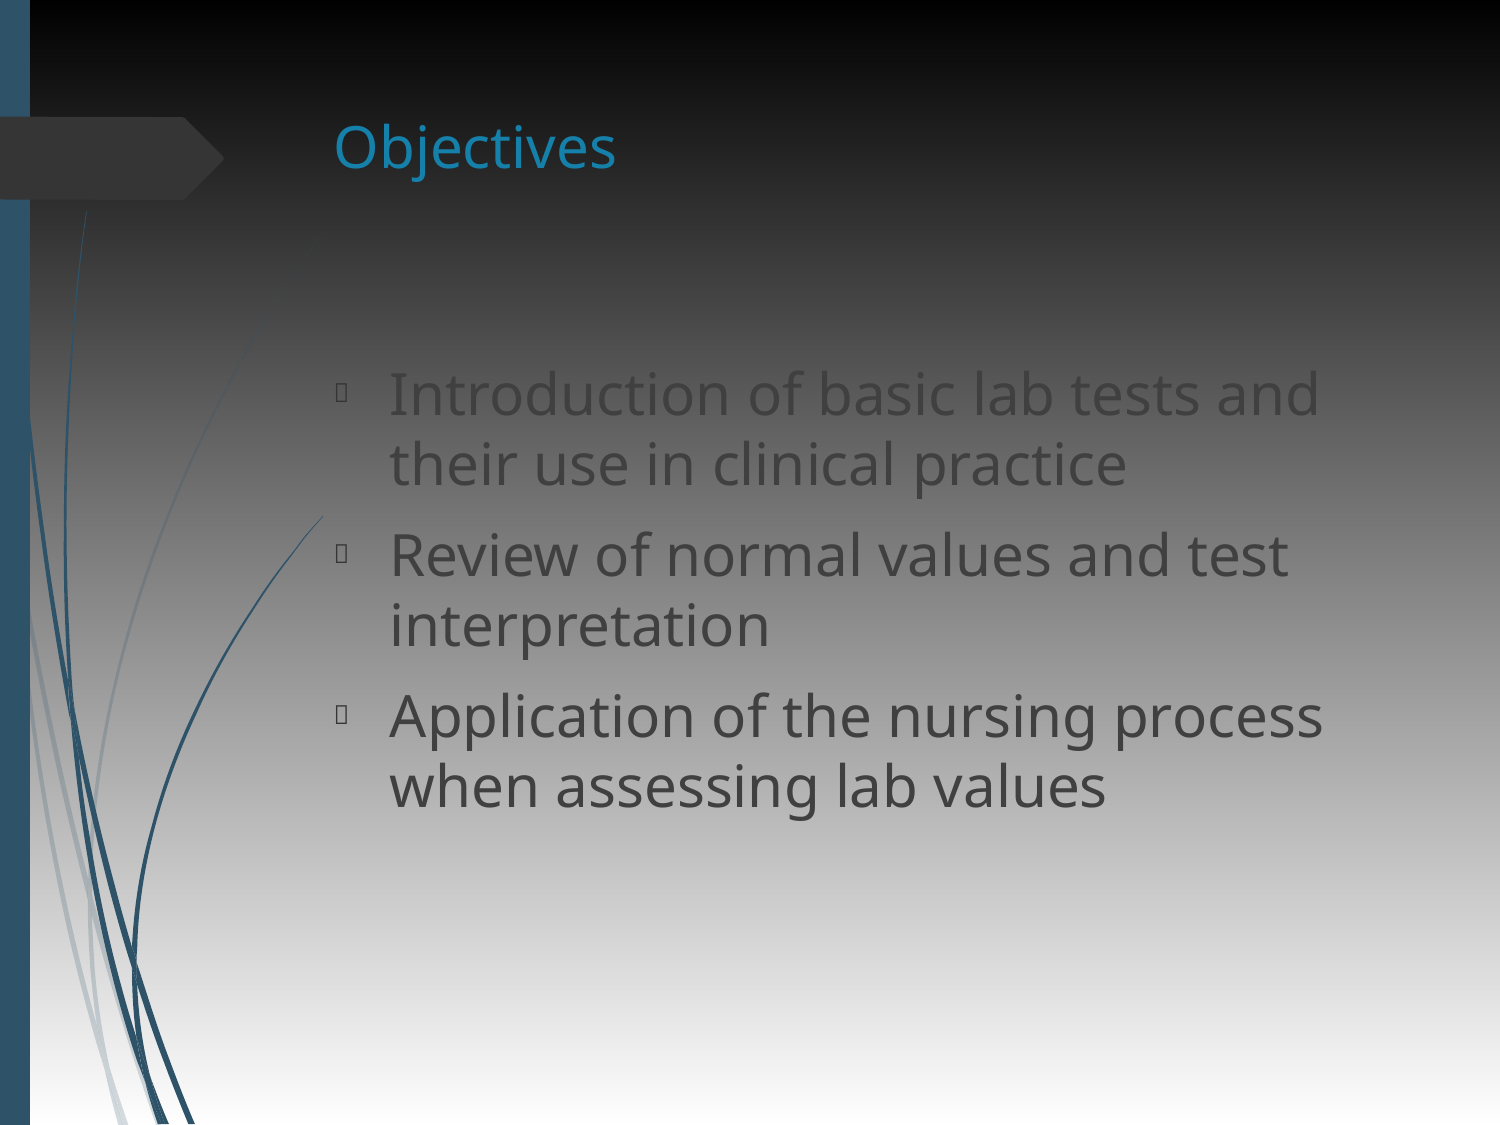

# Objectives
Introduction of basic lab tests and their use in clinical practice
Review of normal values and test interpretation
Application of the nursing process when assessing lab values